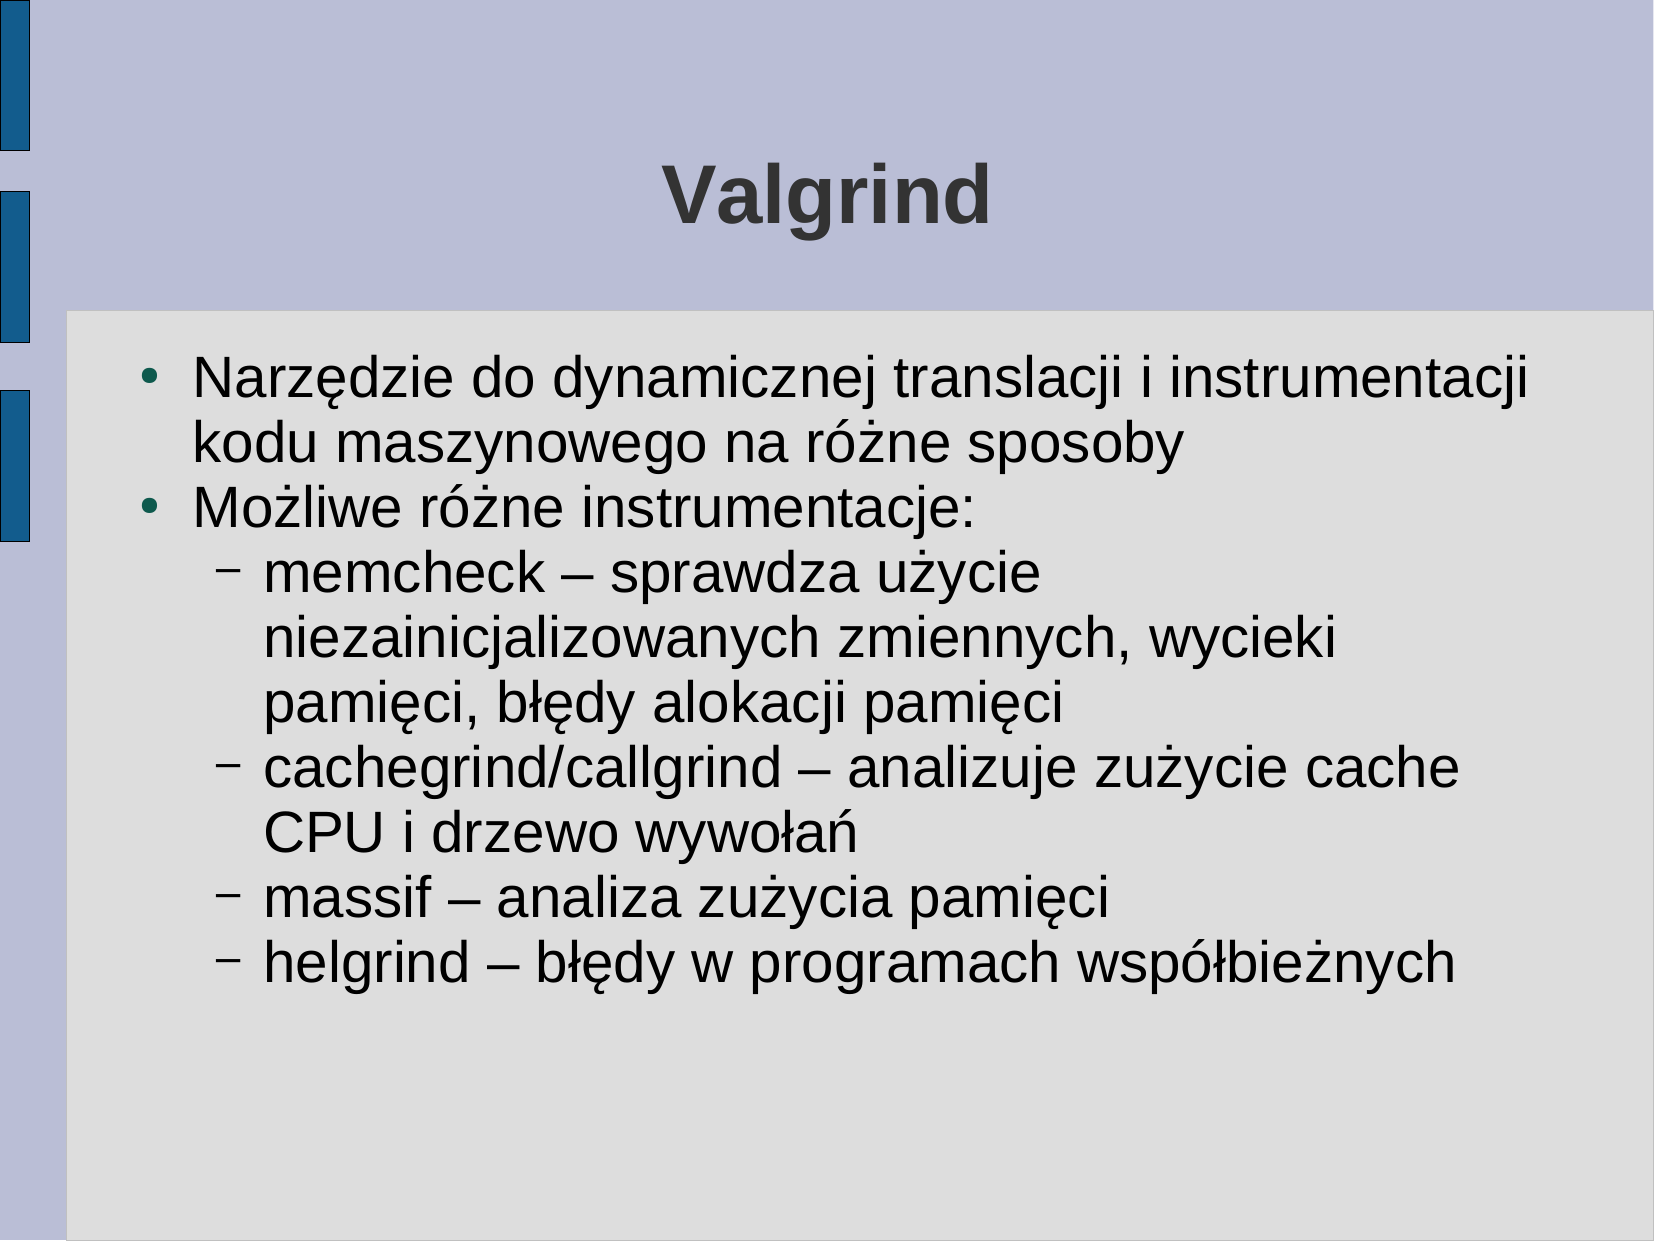

# Valgrind
Narzędzie do dynamicznej translacji i instrumentacji kodu maszynowego na różne sposoby
Możliwe różne instrumentacje:
memcheck – sprawdza użycie niezainicjalizowanych zmiennych, wycieki pamięci, błędy alokacji pamięci
cachegrind/callgrind – analizuje zużycie cache CPU i drzewo wywołań
massif – analiza zużycia pamięci
helgrind – błędy w programach współbieżnych